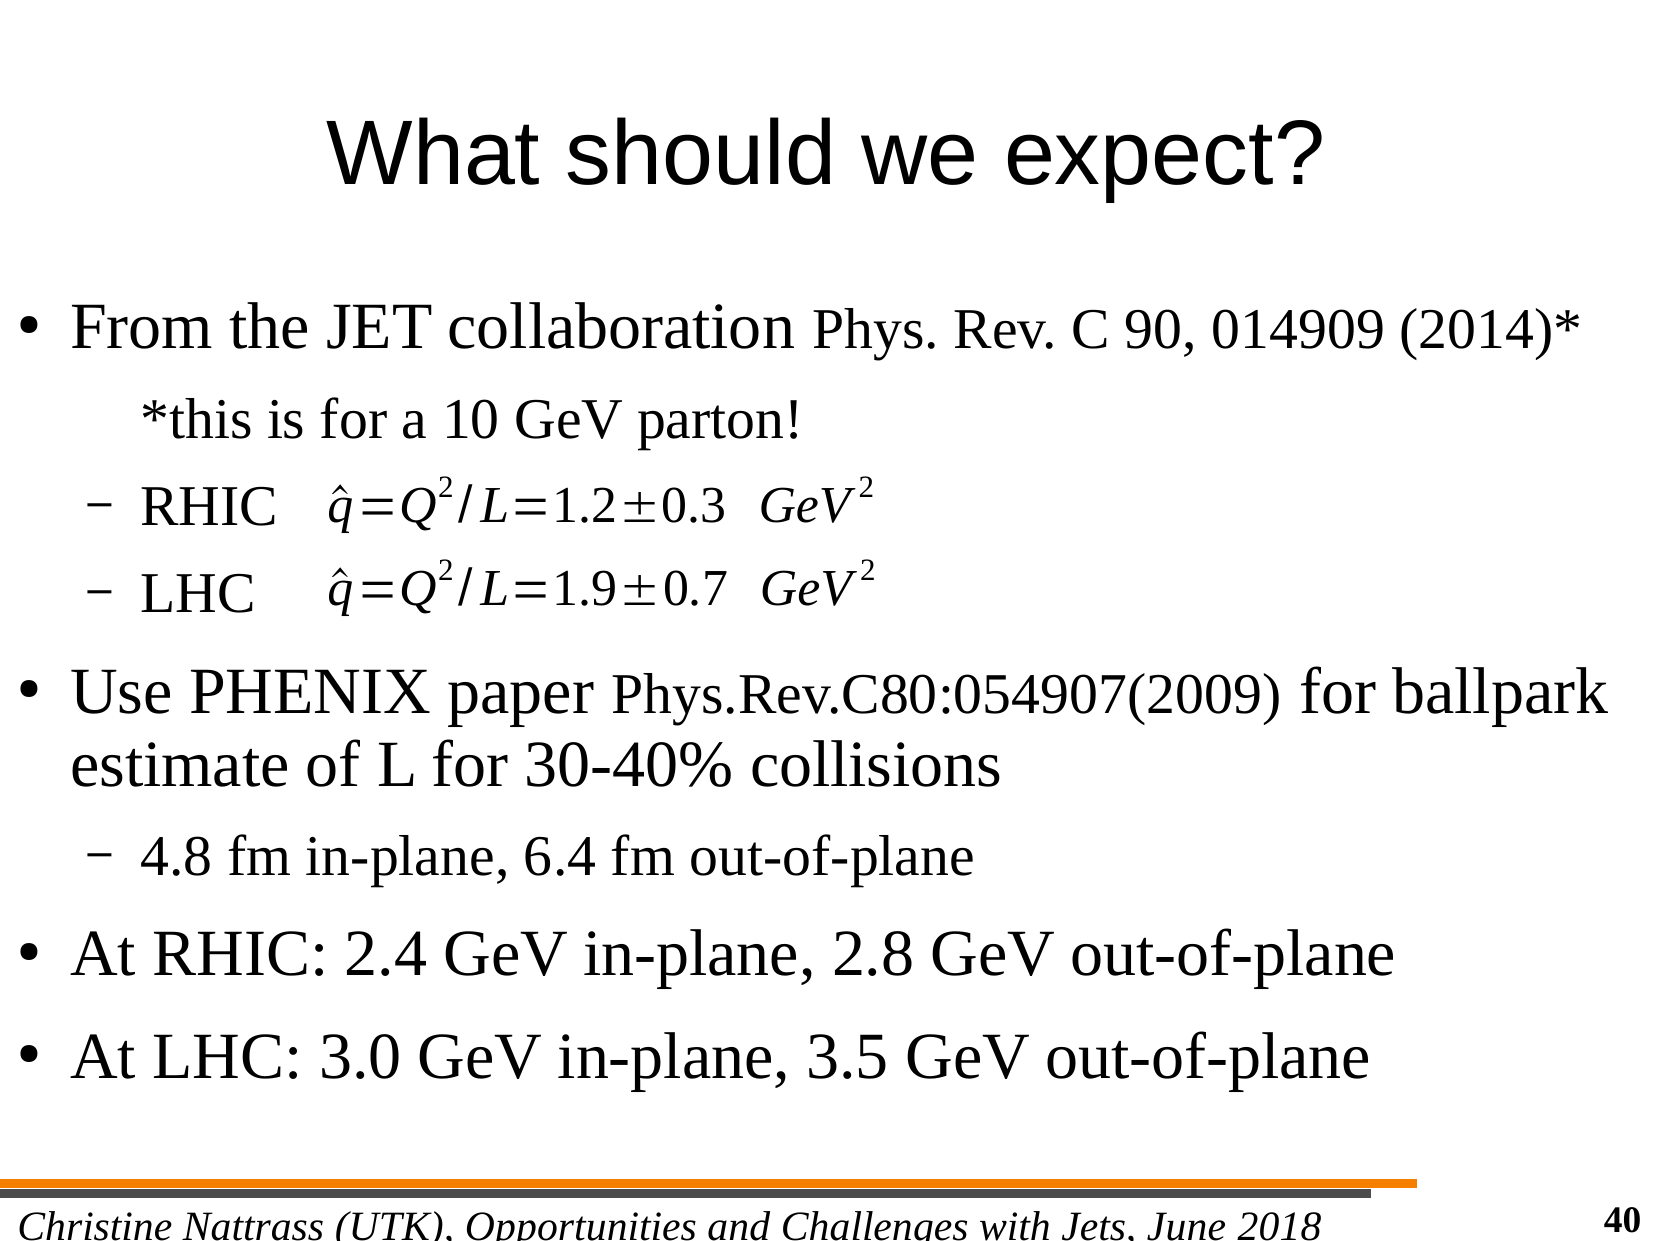

# What should we expect?
From the JET collaboration Phys. Rev. C 90, 014909 (2014)*
*this is for a 10 GeV parton!
RHIC
LHC
Use PHENIX paper Phys.Rev.C80:054907(2009) for ballpark estimate of L for 30-40% collisions
4.8 fm in-plane, 6.4 fm out-of-plane
At RHIC: 2.4 GeV in-plane, 2.8 GeV out-of-plane
At LHC: 3.0 GeV in-plane, 3.5 GeV out-of-plane